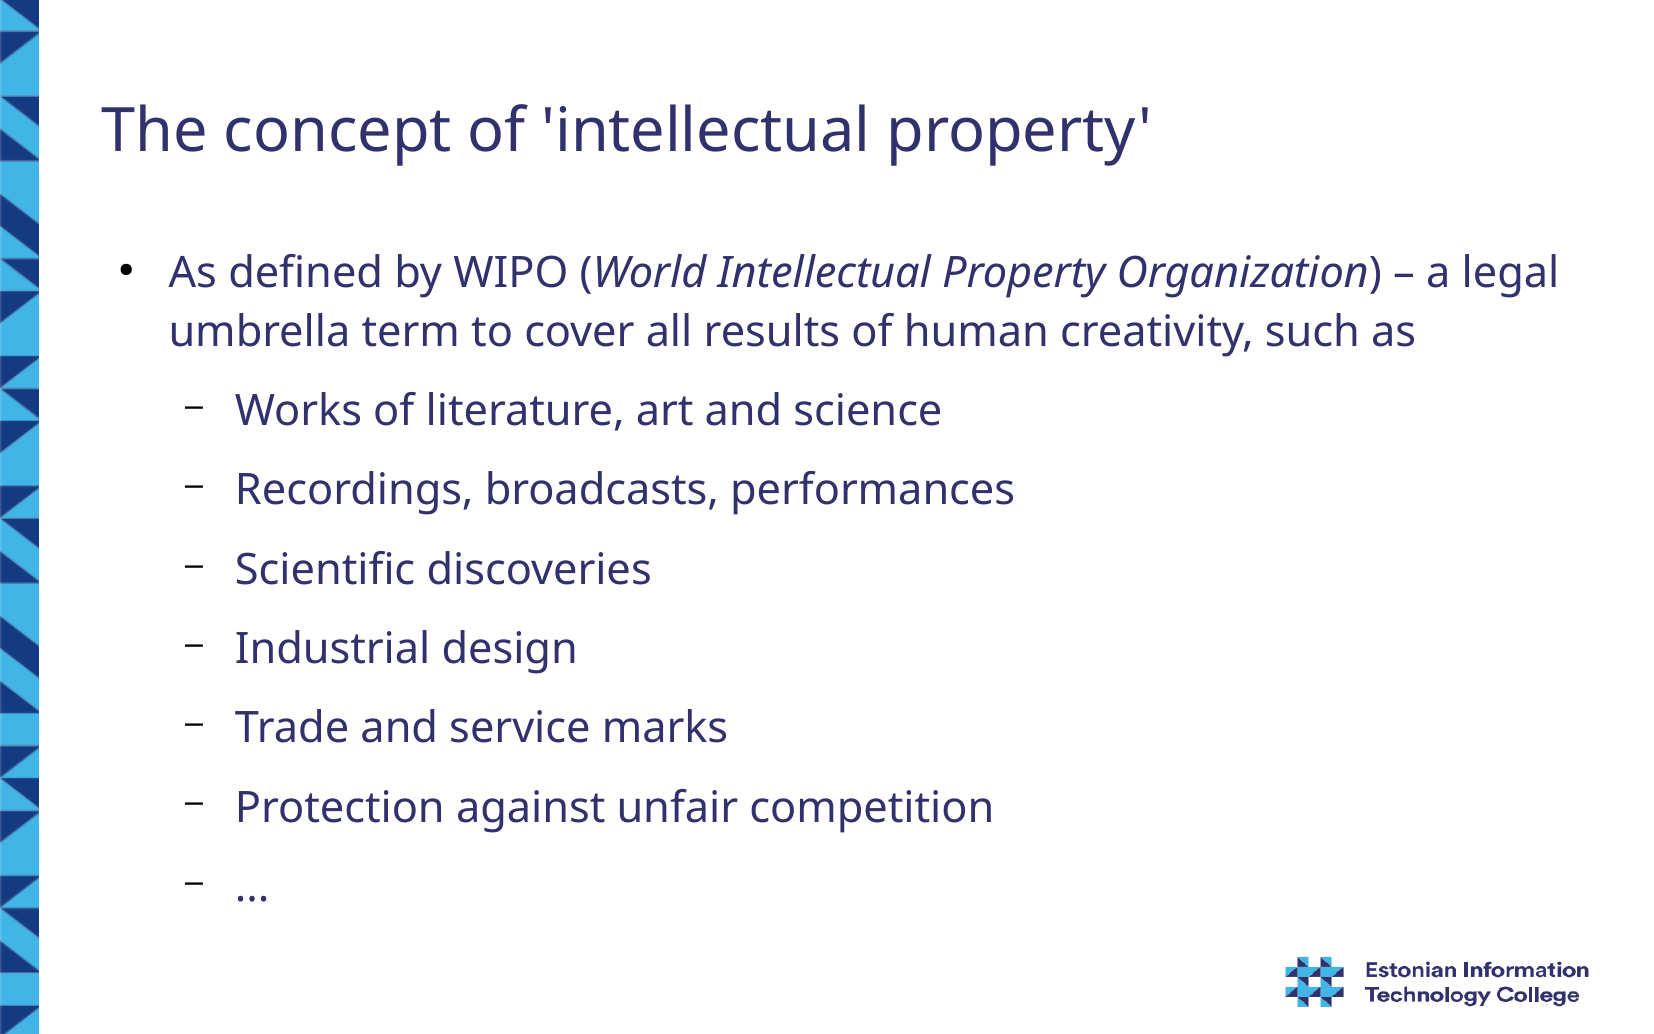

# The concept of 'intellectual property'
As defined by WIPO (World Intellectual Property Organization) – a legal umbrella term to cover all results of human creativity, such as
Works of literature, art and science
Recordings, broadcasts, performances
Scientific discoveries
Industrial design
Trade and service marks
Protection against unfair competition
...